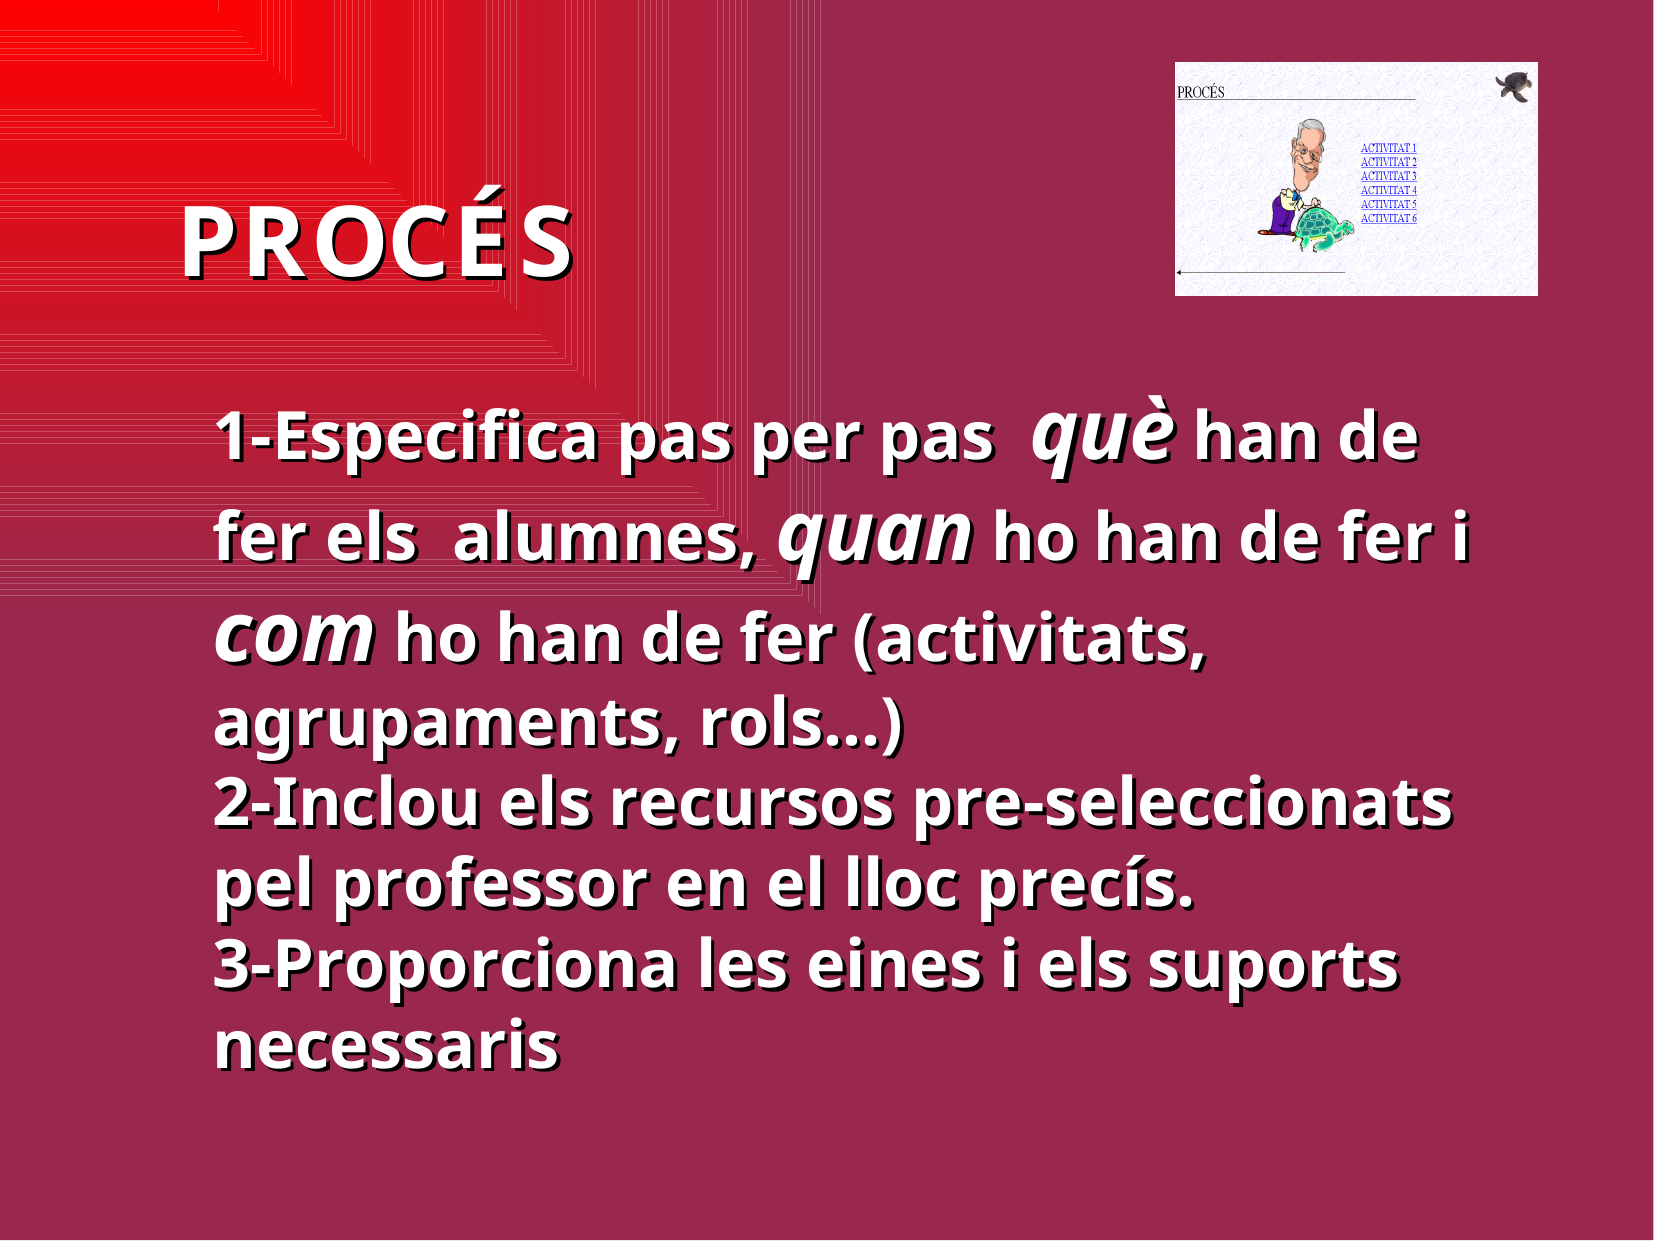

1-Especifica pas per pas què han de fer els alumnes, quan ho han de fer i com ho han de fer (activitats, agrupaments, rols...)
2-Inclou els recursos pre-seleccionats pel professor en el lloc precís.
3-Proporciona les eines i els suports necessaris